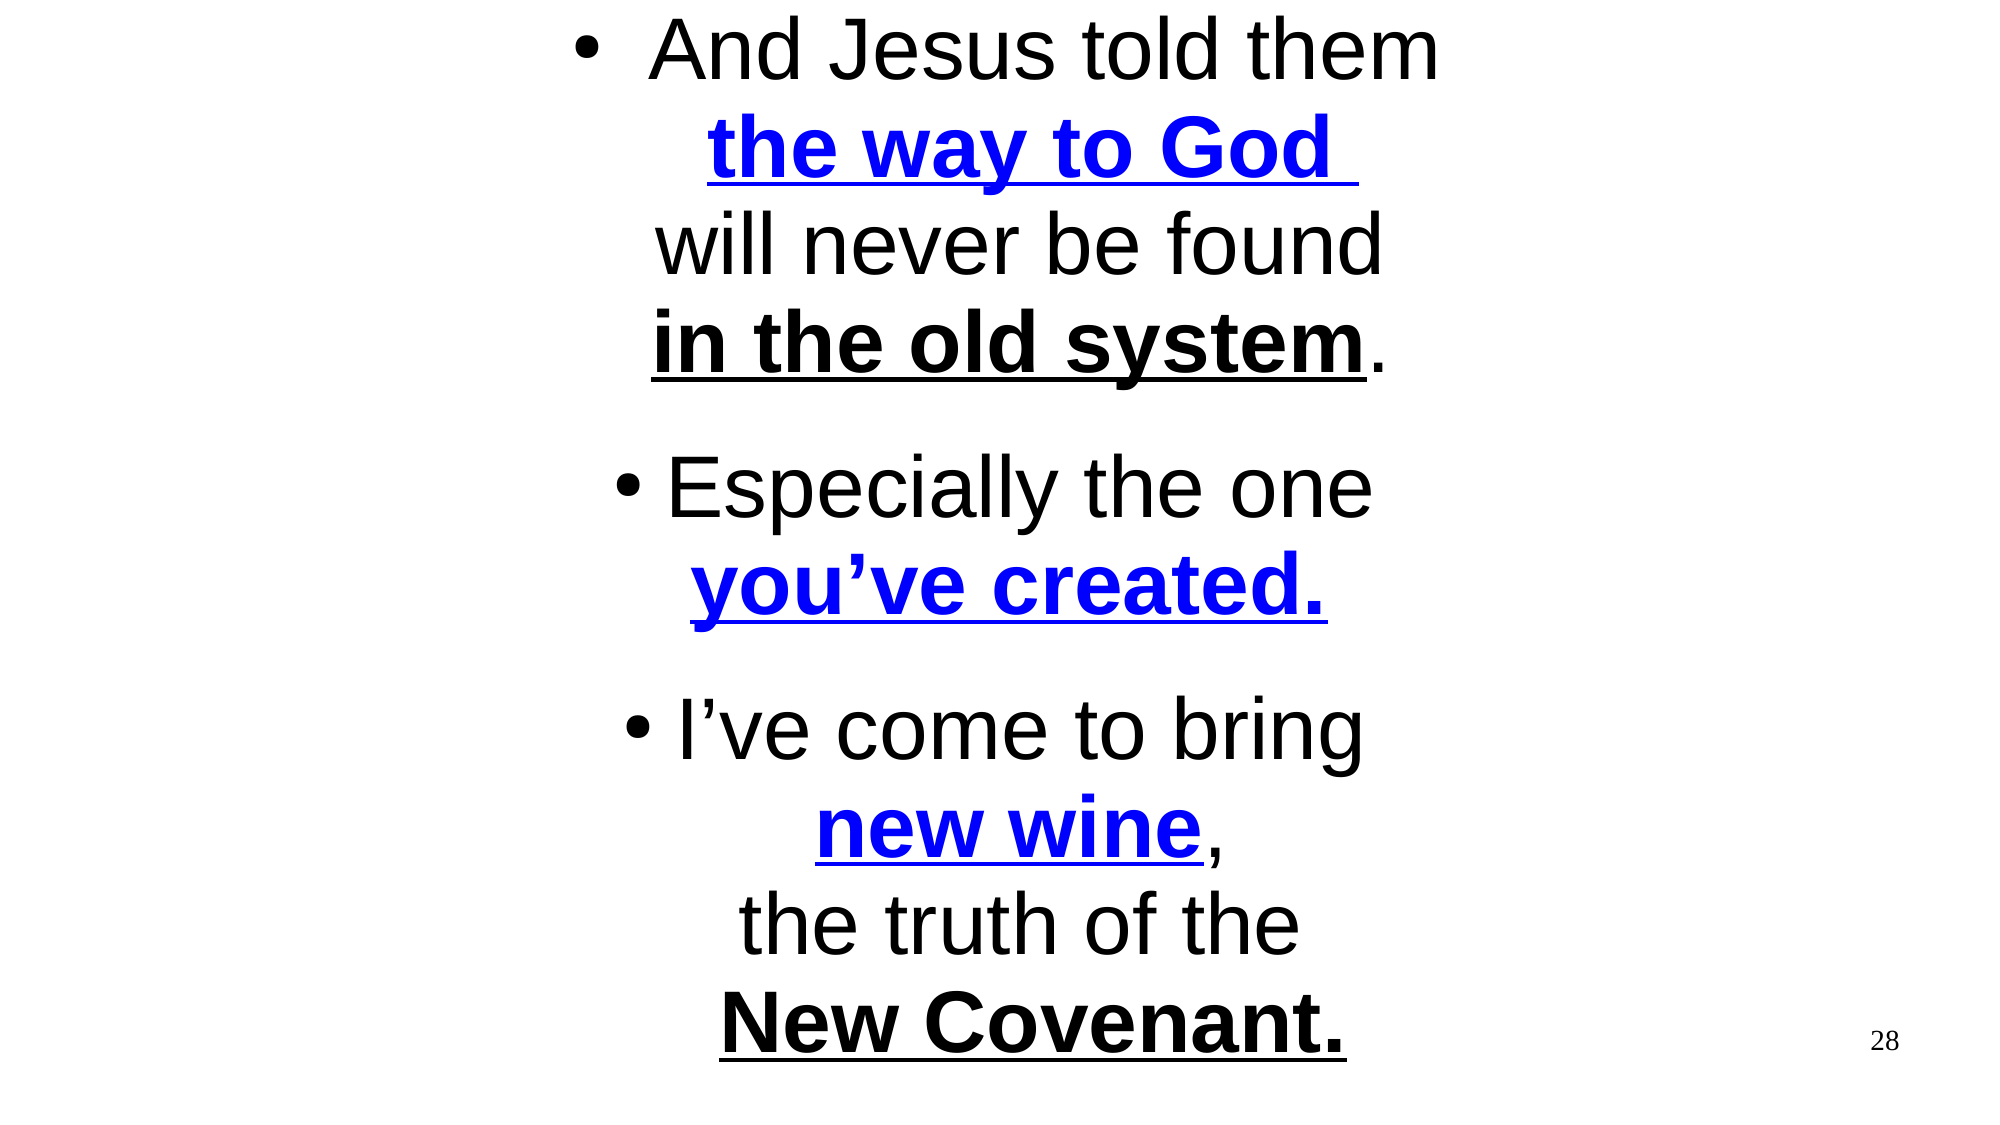

# And Jesus told them the way to God will never be found in the old system.
Especially the one
you’ve created.
I’ve come to bring
new wine,
the truth of the
New Covenant.
28